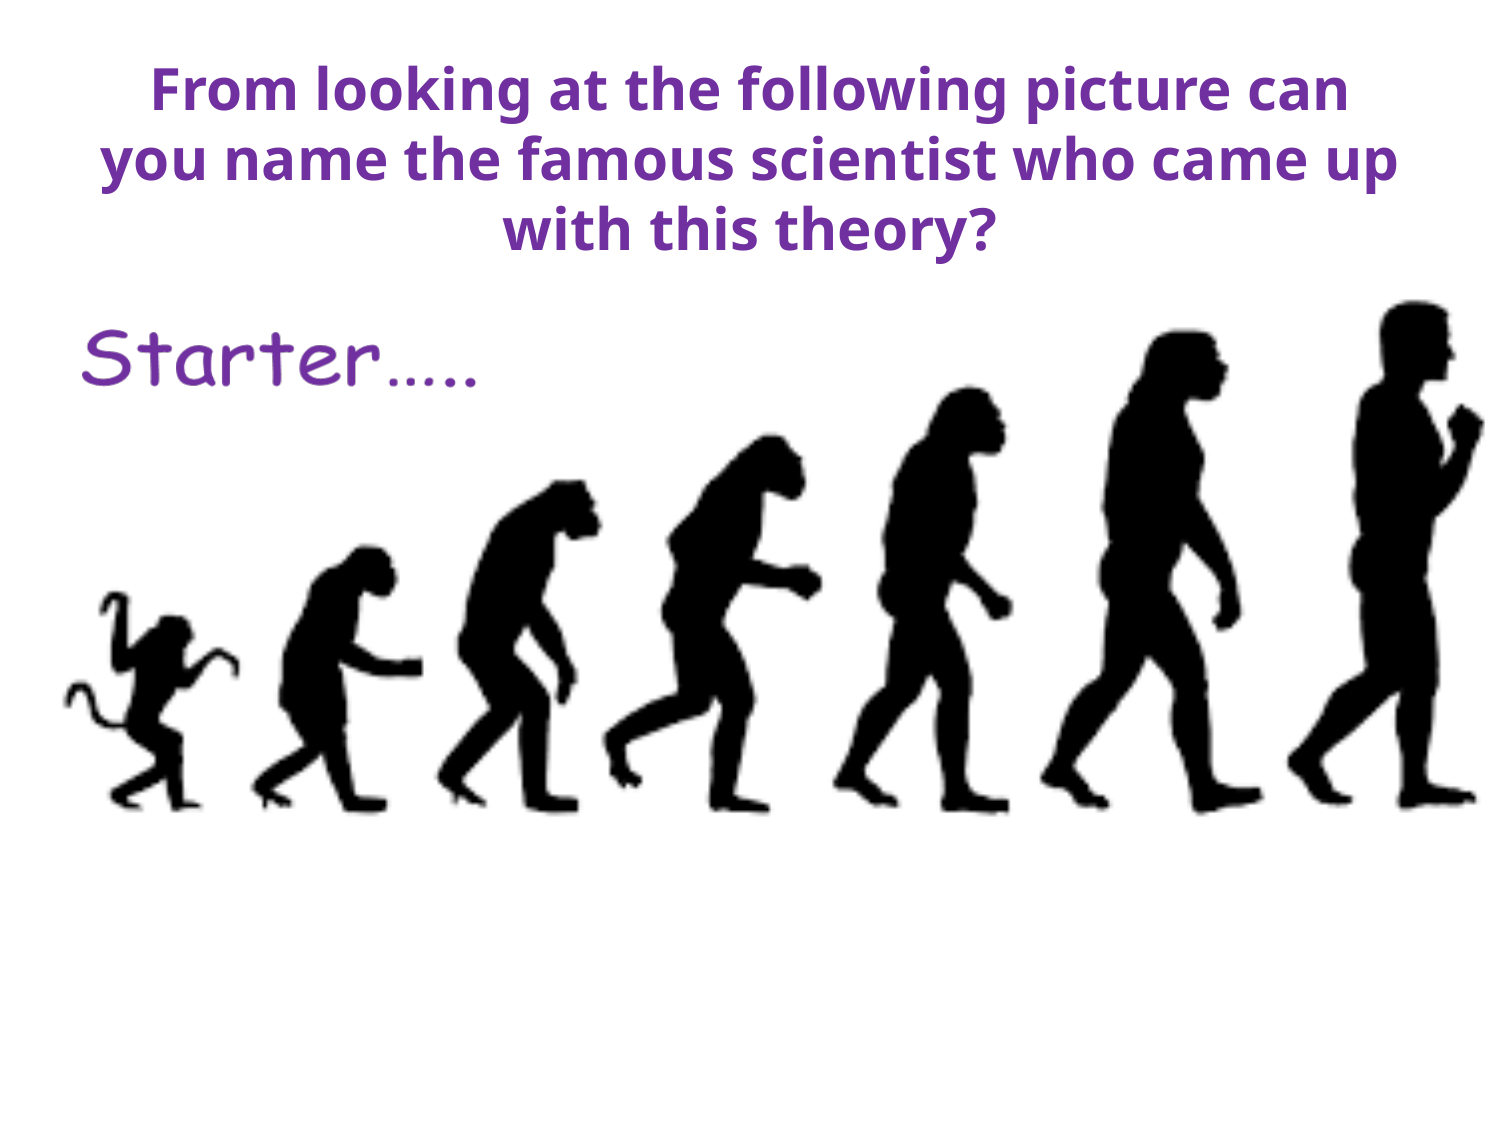

# From looking at the following picture can you name the famous scientist who came up with this theory?